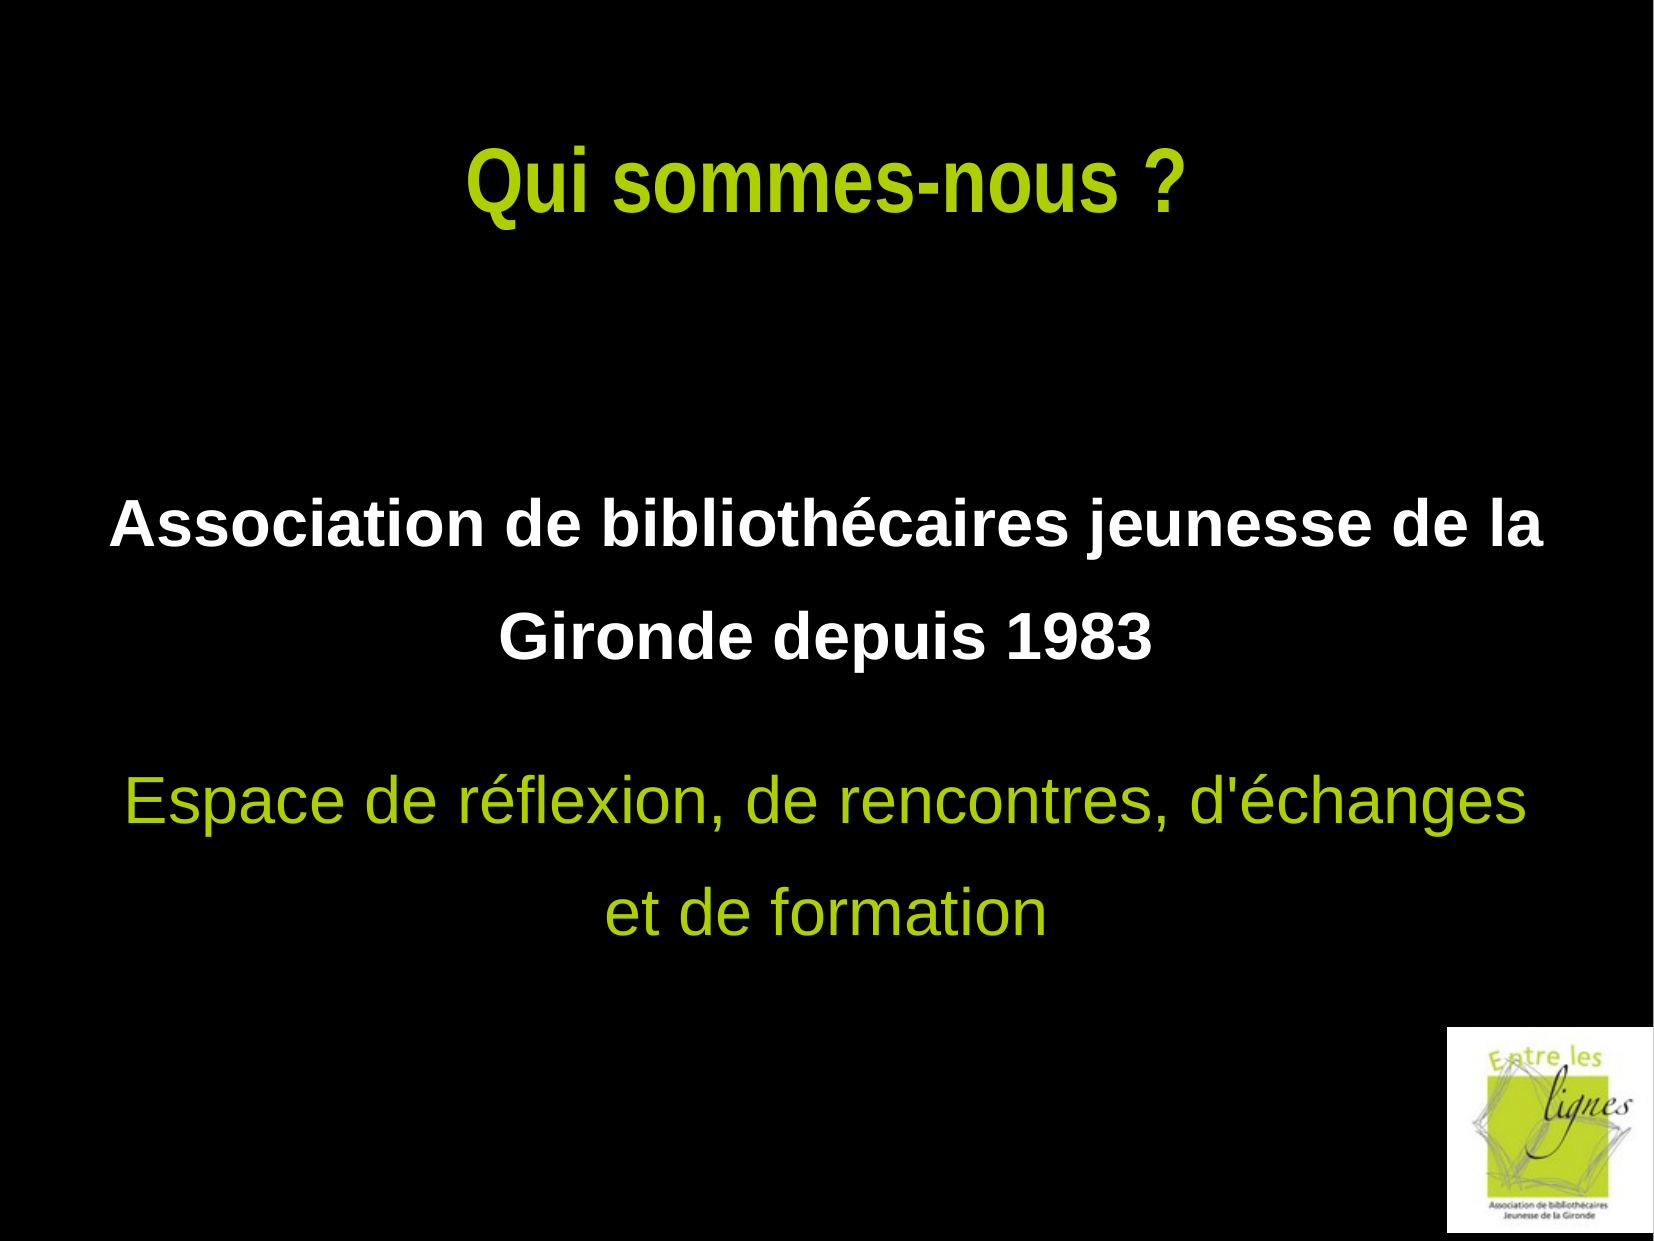

Qui sommes-nous ?
# Association de bibliothécaires jeunesse de la Gironde depuis 1983
Espace de réflexion, de rencontres, d'échanges
et de formation